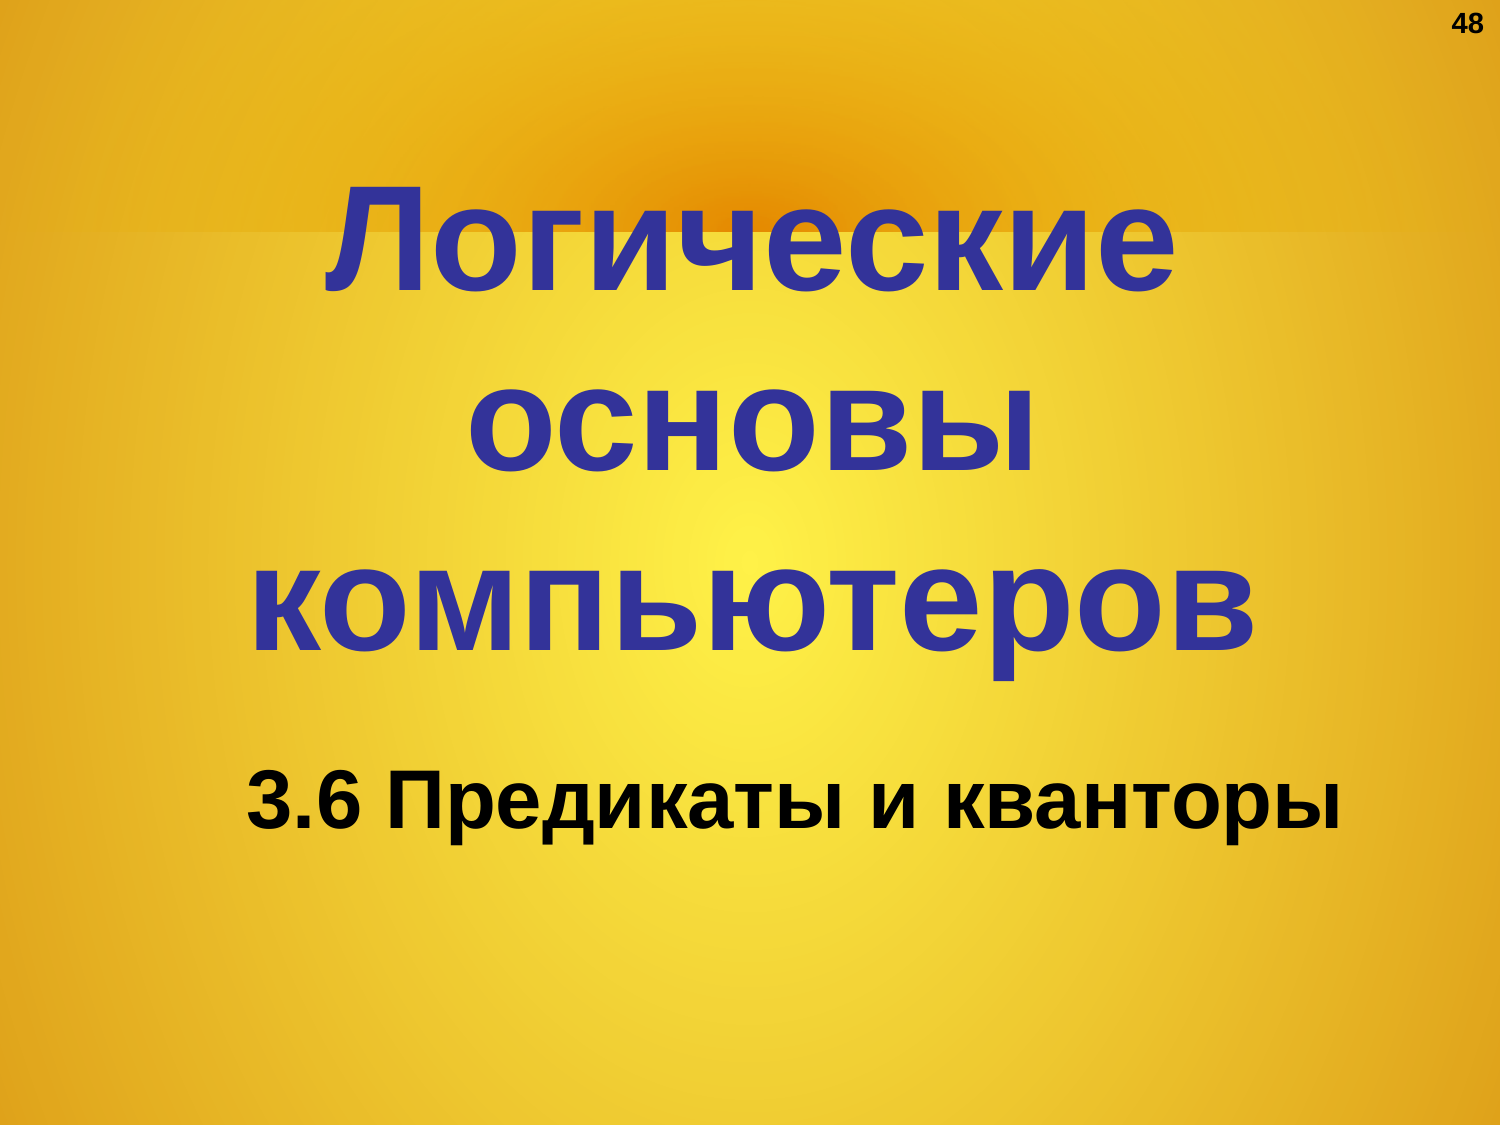

# Логические основы компьютеров
3.6 Предикаты и кванторы